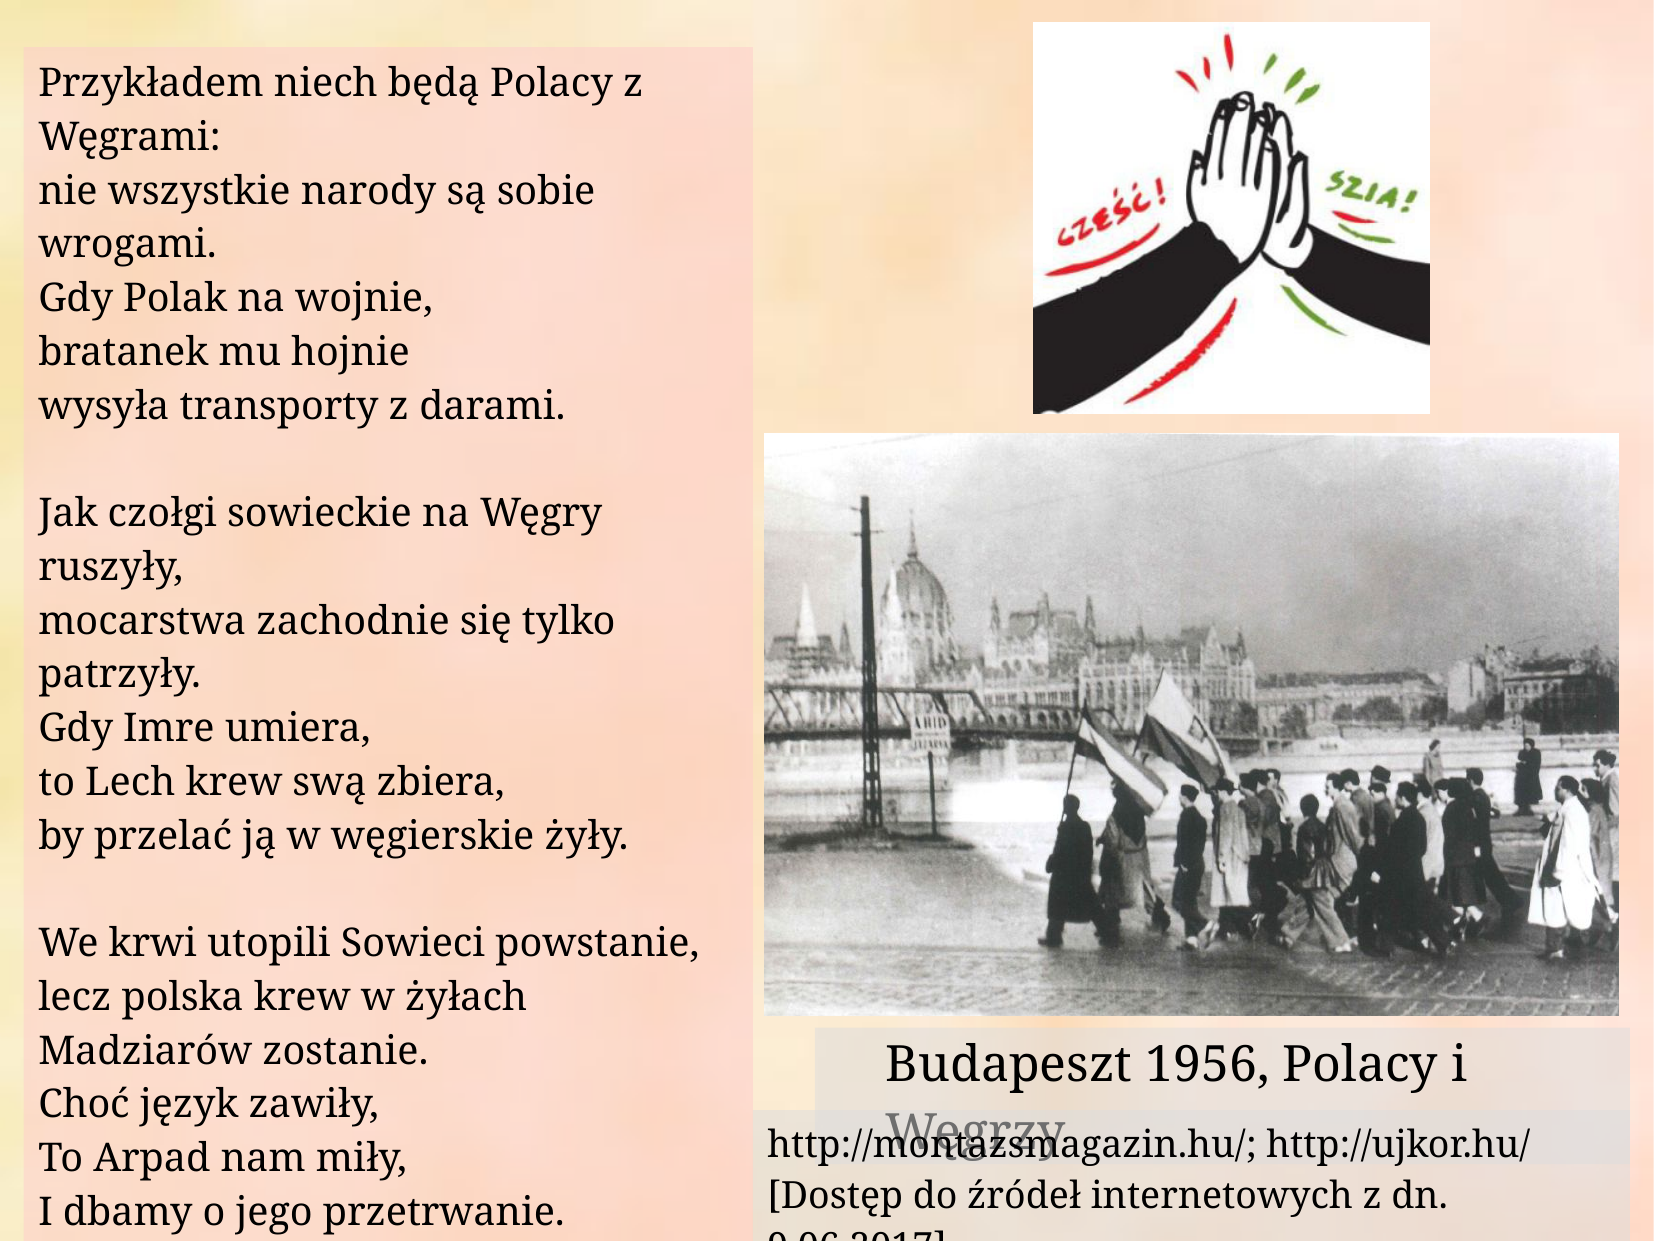

Przykładem niech będą Polacy z Węgrami:
nie wszystkie narody są sobie wrogami.
Gdy Polak na wojnie,
bratanek mu hojnie
wysyła transporty z darami.
Jak czołgi sowieckie na Węgry ruszyły,
mocarstwa zachodnie się tylko patrzyły.
Gdy Imre umiera,
to Lech krew swą zbiera,
by przelać ją w węgierskie żyły.
We krwi utopili Sowieci powstanie,
lecz polska krew w żyłach Madziarów zostanie.
Choć język zawiły,
To Arpad nam miły,
I dbamy o jego przetrwanie.
Narody, narody, ratujcie narody,
bo one są właśnie podstawą do zgody,
historia nam daje dobitne dowody,
pragniecie przyjaźni - wyrwijcie narody
z grożącej nam dziś euro-mody.
# Budapeszt 1956, Polacy i Węgrzy
http://montazsmagazin.hu/; http://ujkor.hu/
[Dostęp do źródeł internetowych z dn. 9.06.2017]